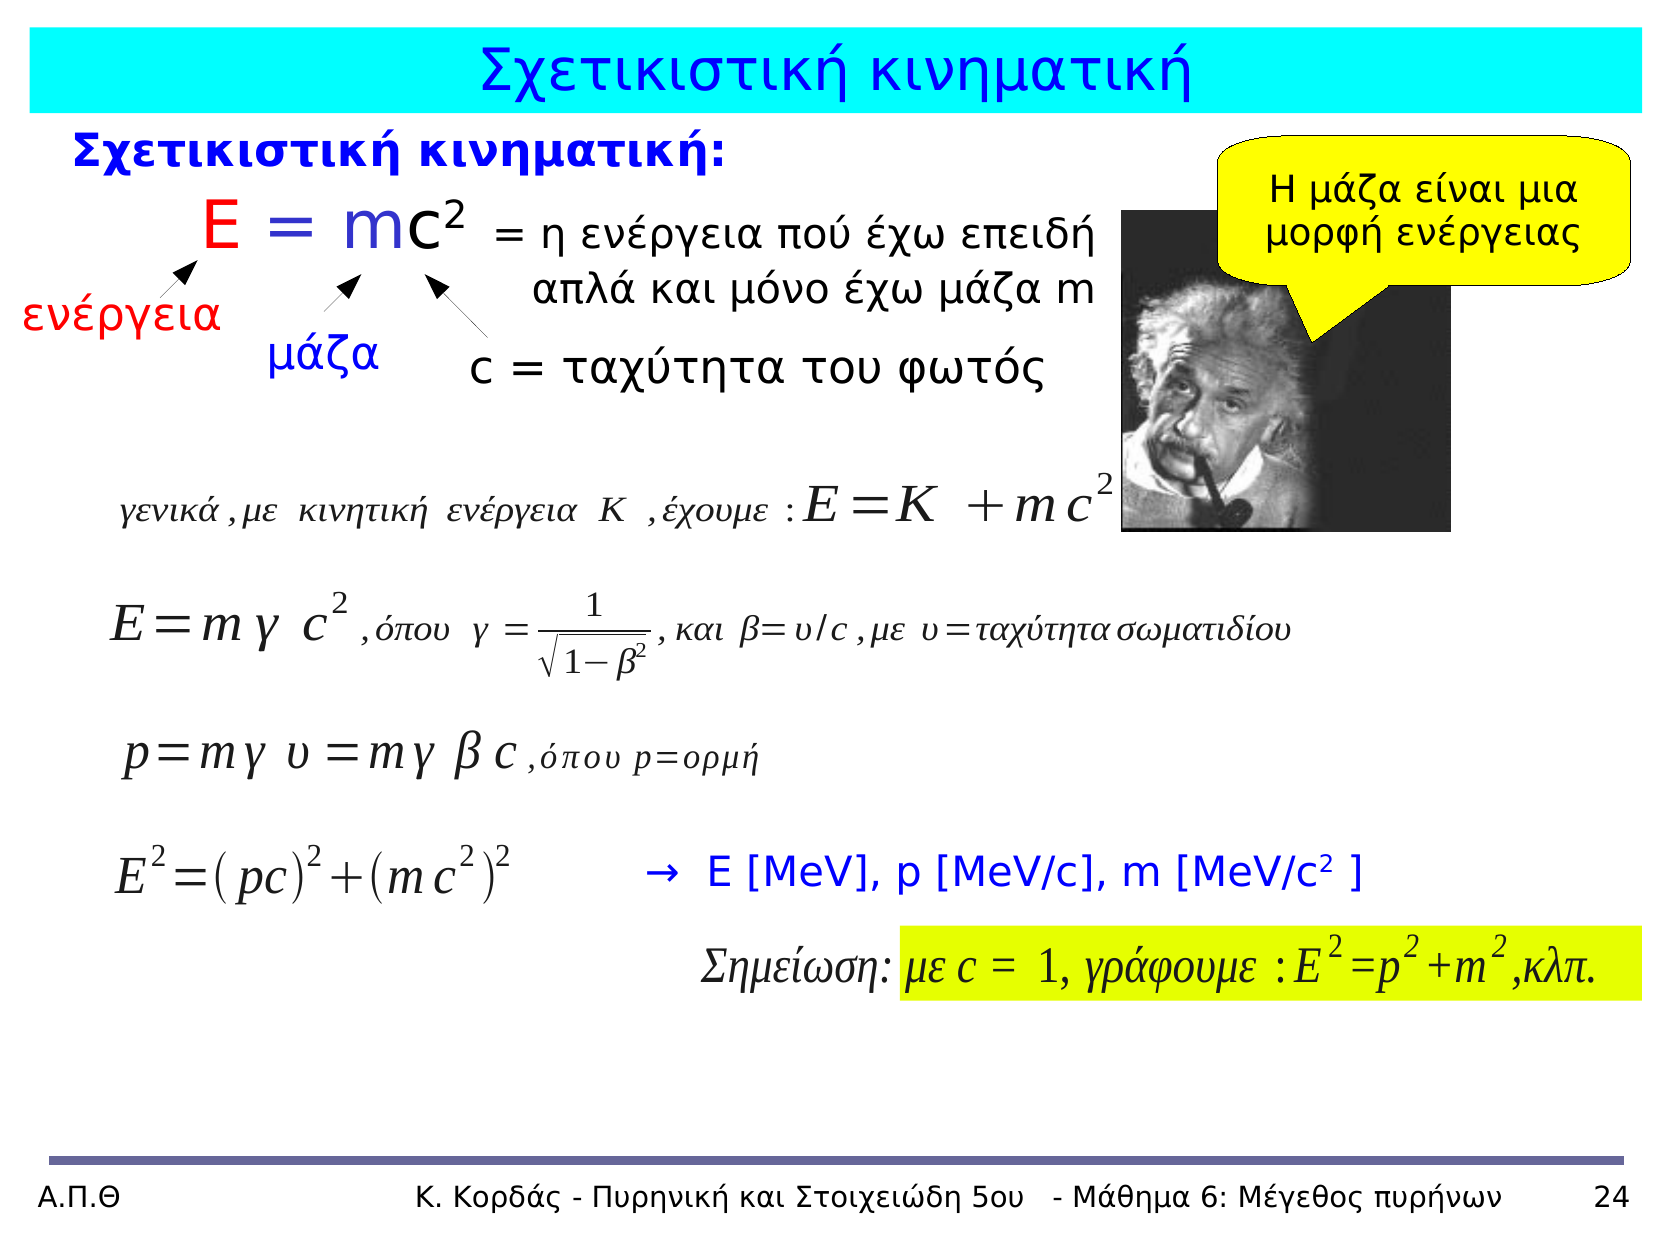

# Σχετικιστική κινηματική
Σχετικιστική κινηματική:
Η μάζα είναι μια μορφή ενέργειας
E = mc2 = η ενέργεια πού έχω επειδή
 απλά και μόνο έχω μάζα m
ενέργεια
μάζα
c = ταχύτητα του φωτός
→ E [MeV], p [MeV/c], m [MeV/c2 ]
Α.Π.Θ
Κ. Κορδάς - Πυρηνική και Στοιχειώδη 5ου - Μάθημα 6: Mέγεθος πυρήνων
24